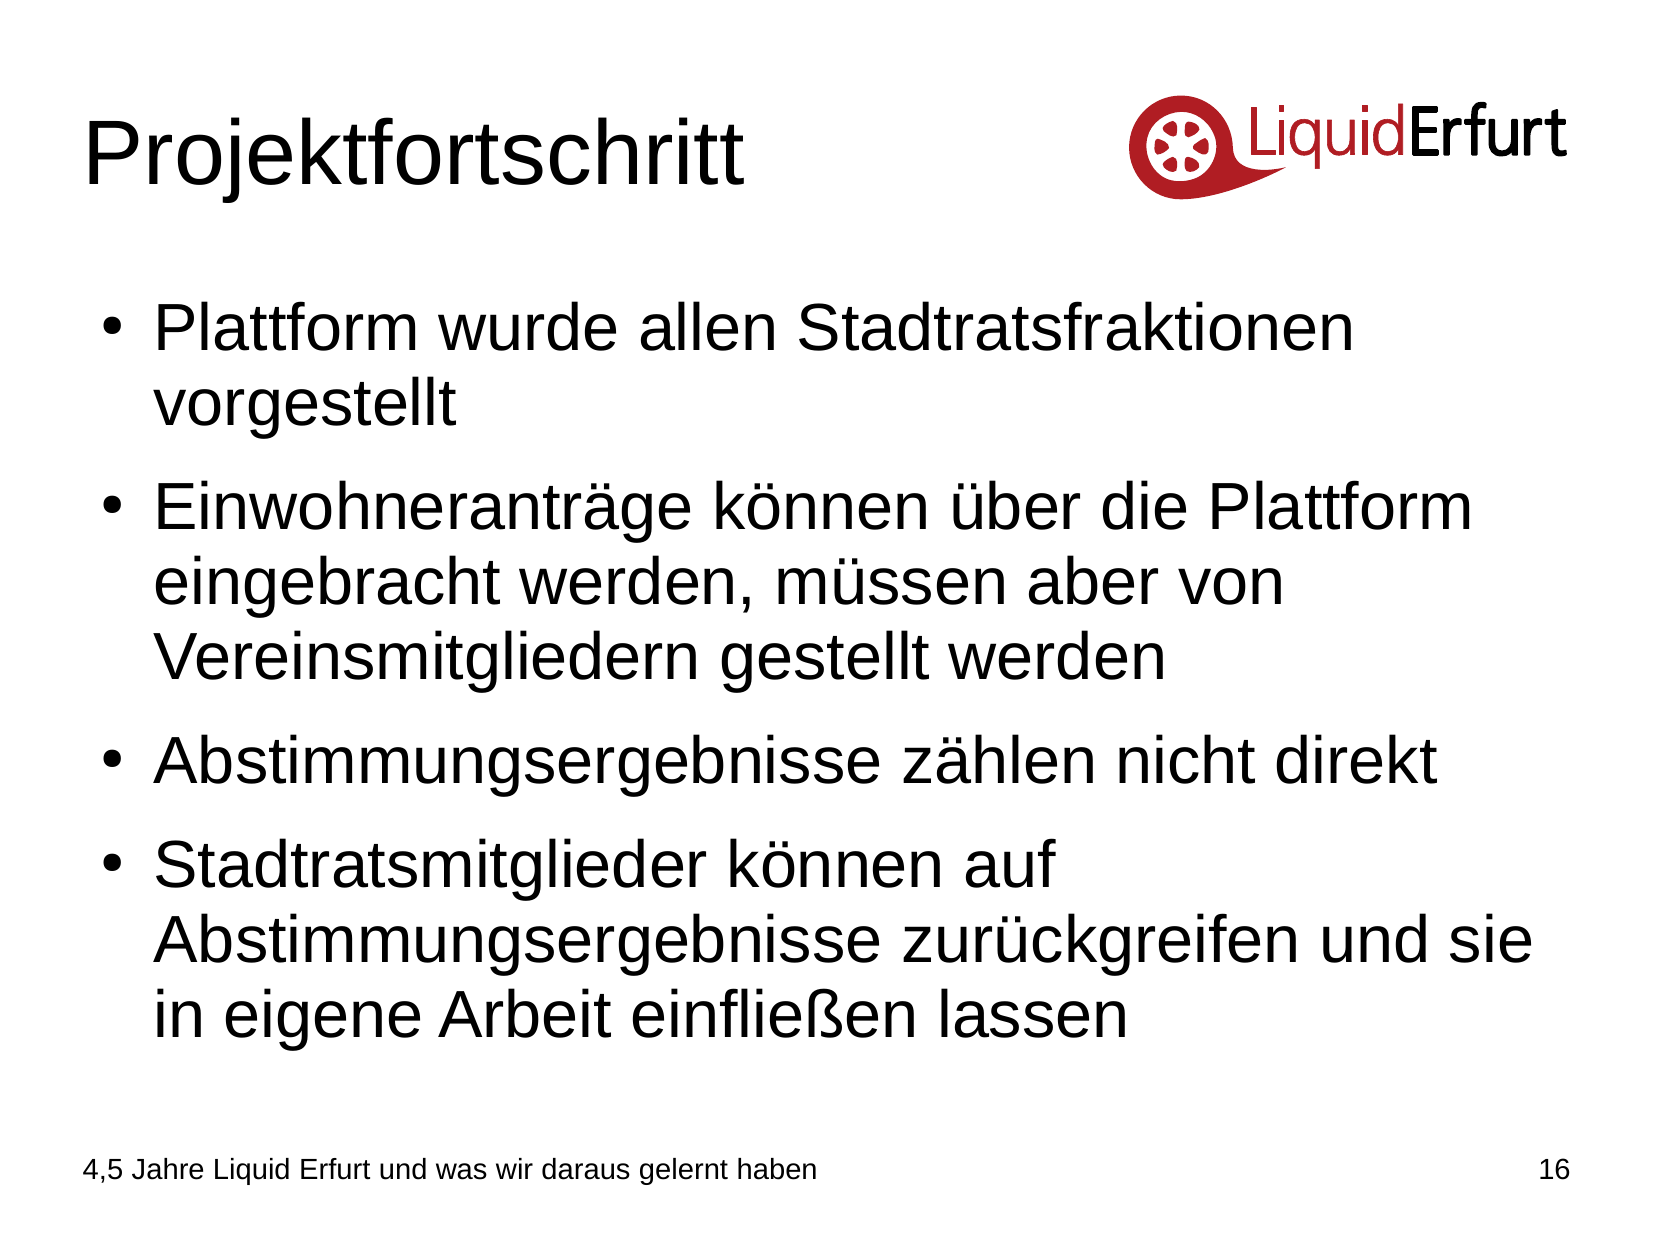

# Projektfortschritt
Plattform wurde allen Stadtratsfraktionen vorgestellt
Einwohneranträge können über die Plattform eingebracht werden, müssen aber von Vereinsmitgliedern gestellt werden
Abstimmungsergebnisse zählen nicht direkt
Stadtratsmitglieder können auf Abstimmungsergebnisse zurückgreifen und sie in eigene Arbeit einfließen lassen
4,5 Jahre Liquid Erfurt und was wir daraus gelernt haben
16